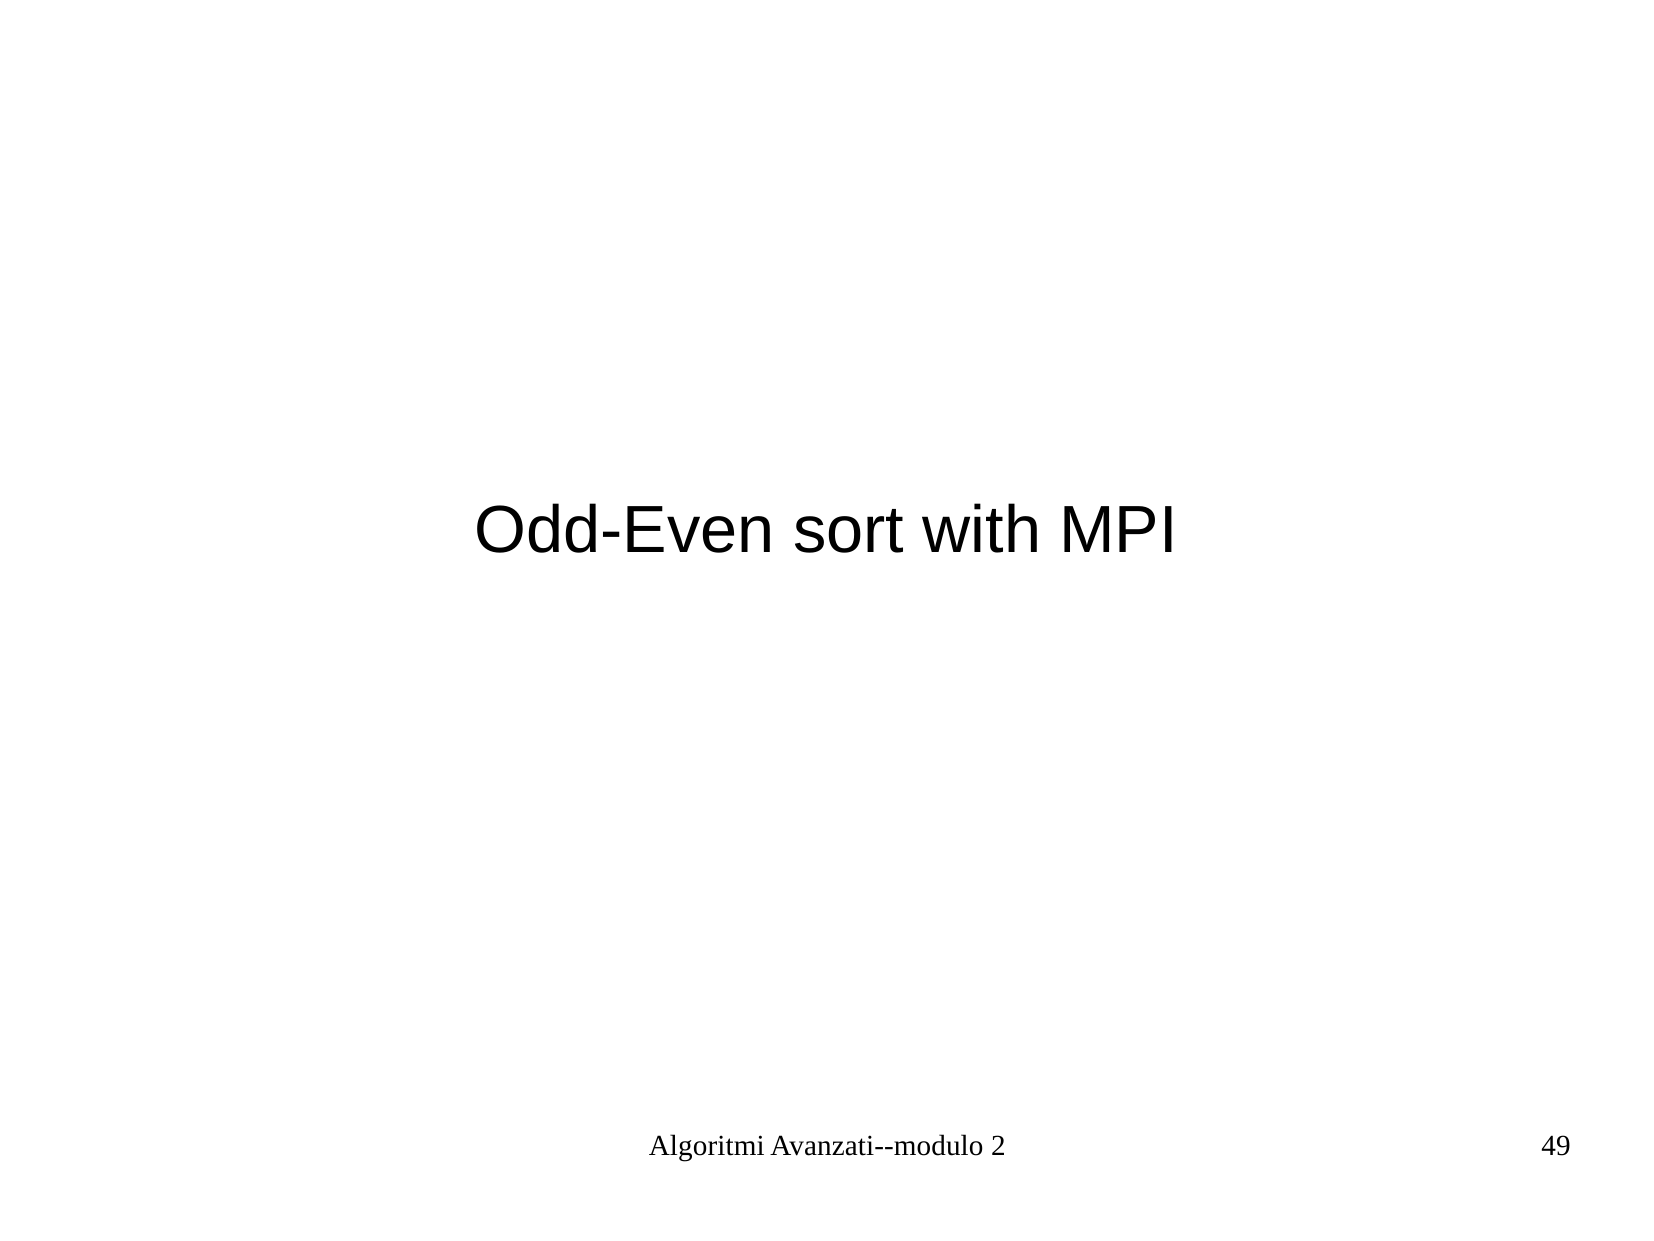

# Odd-Even sort with MPI
Algoritmi Avanzati--modulo 2
49